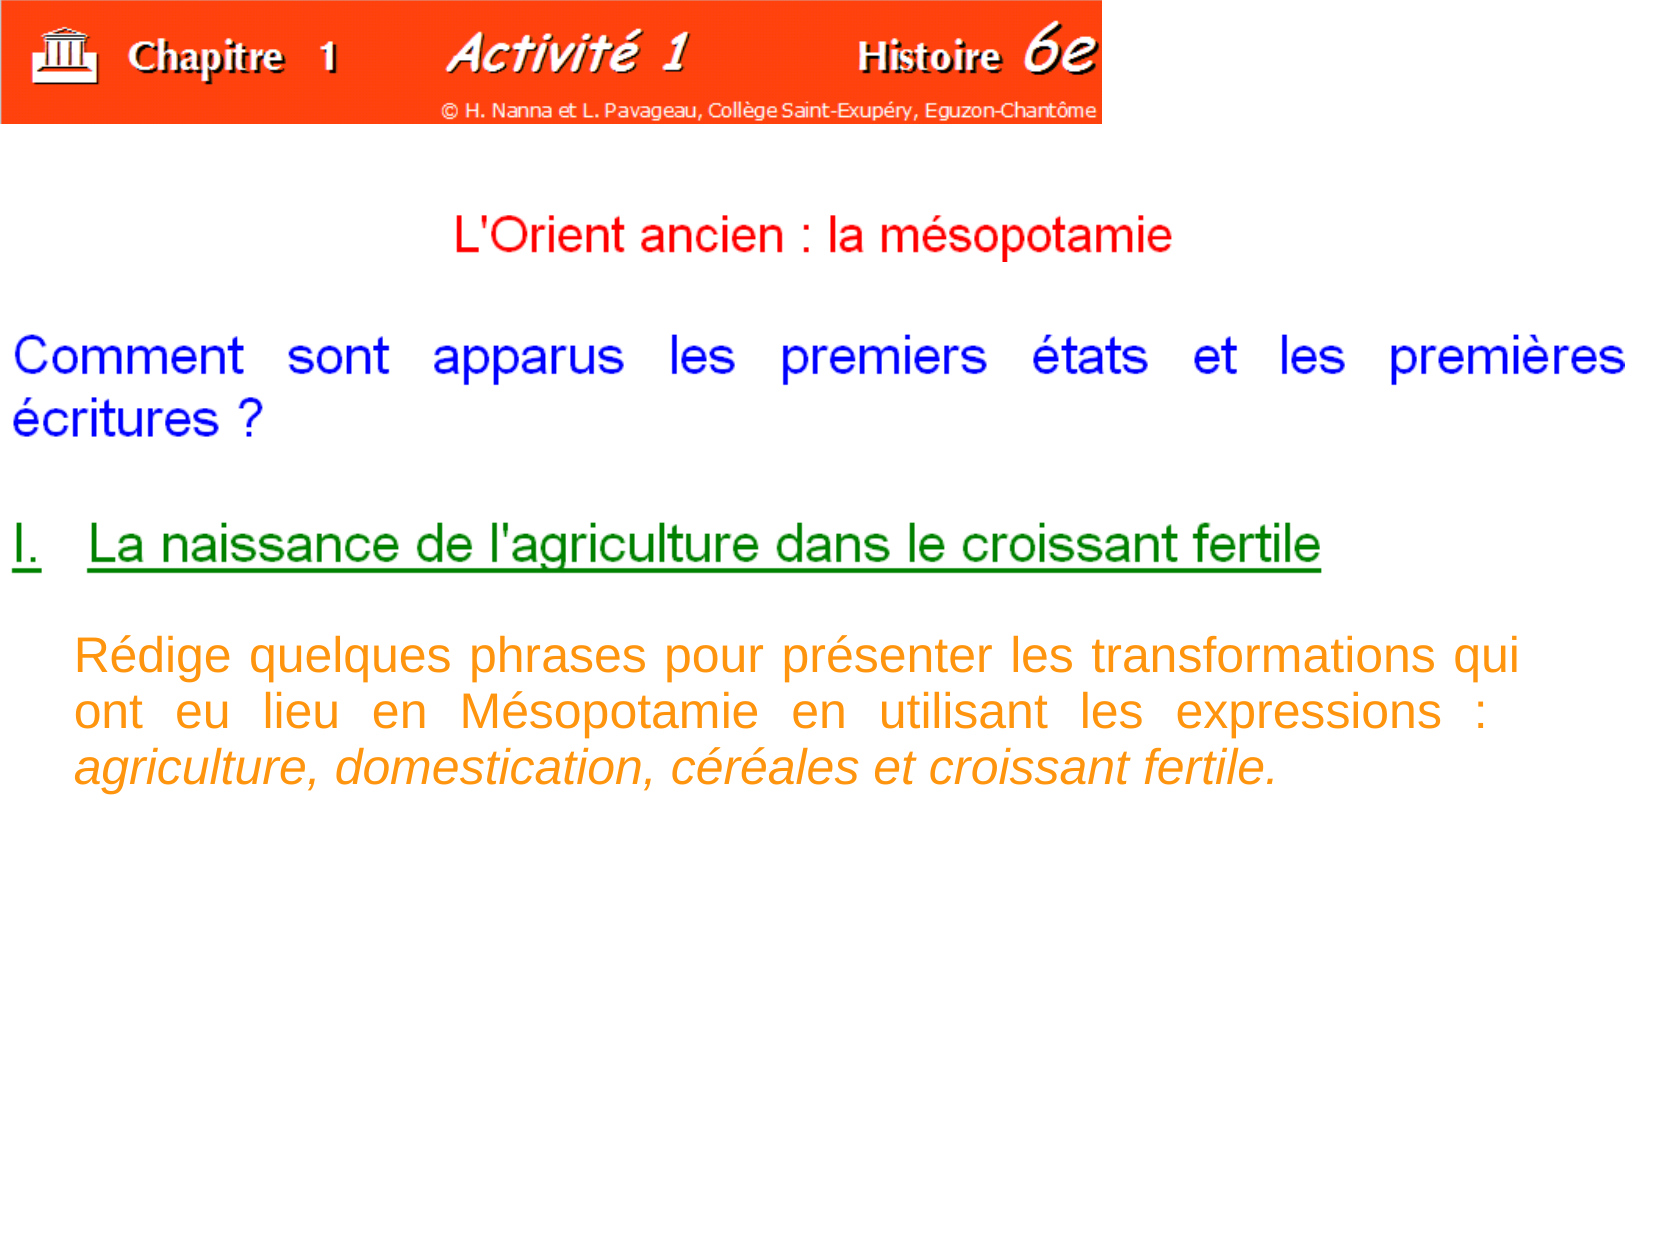

Rédige quelques phrases pour présenter les transformations qui ont eu lieu en Mésopotamie en utilisant les expressions : agriculture, domestication, céréales et croissant fertile.